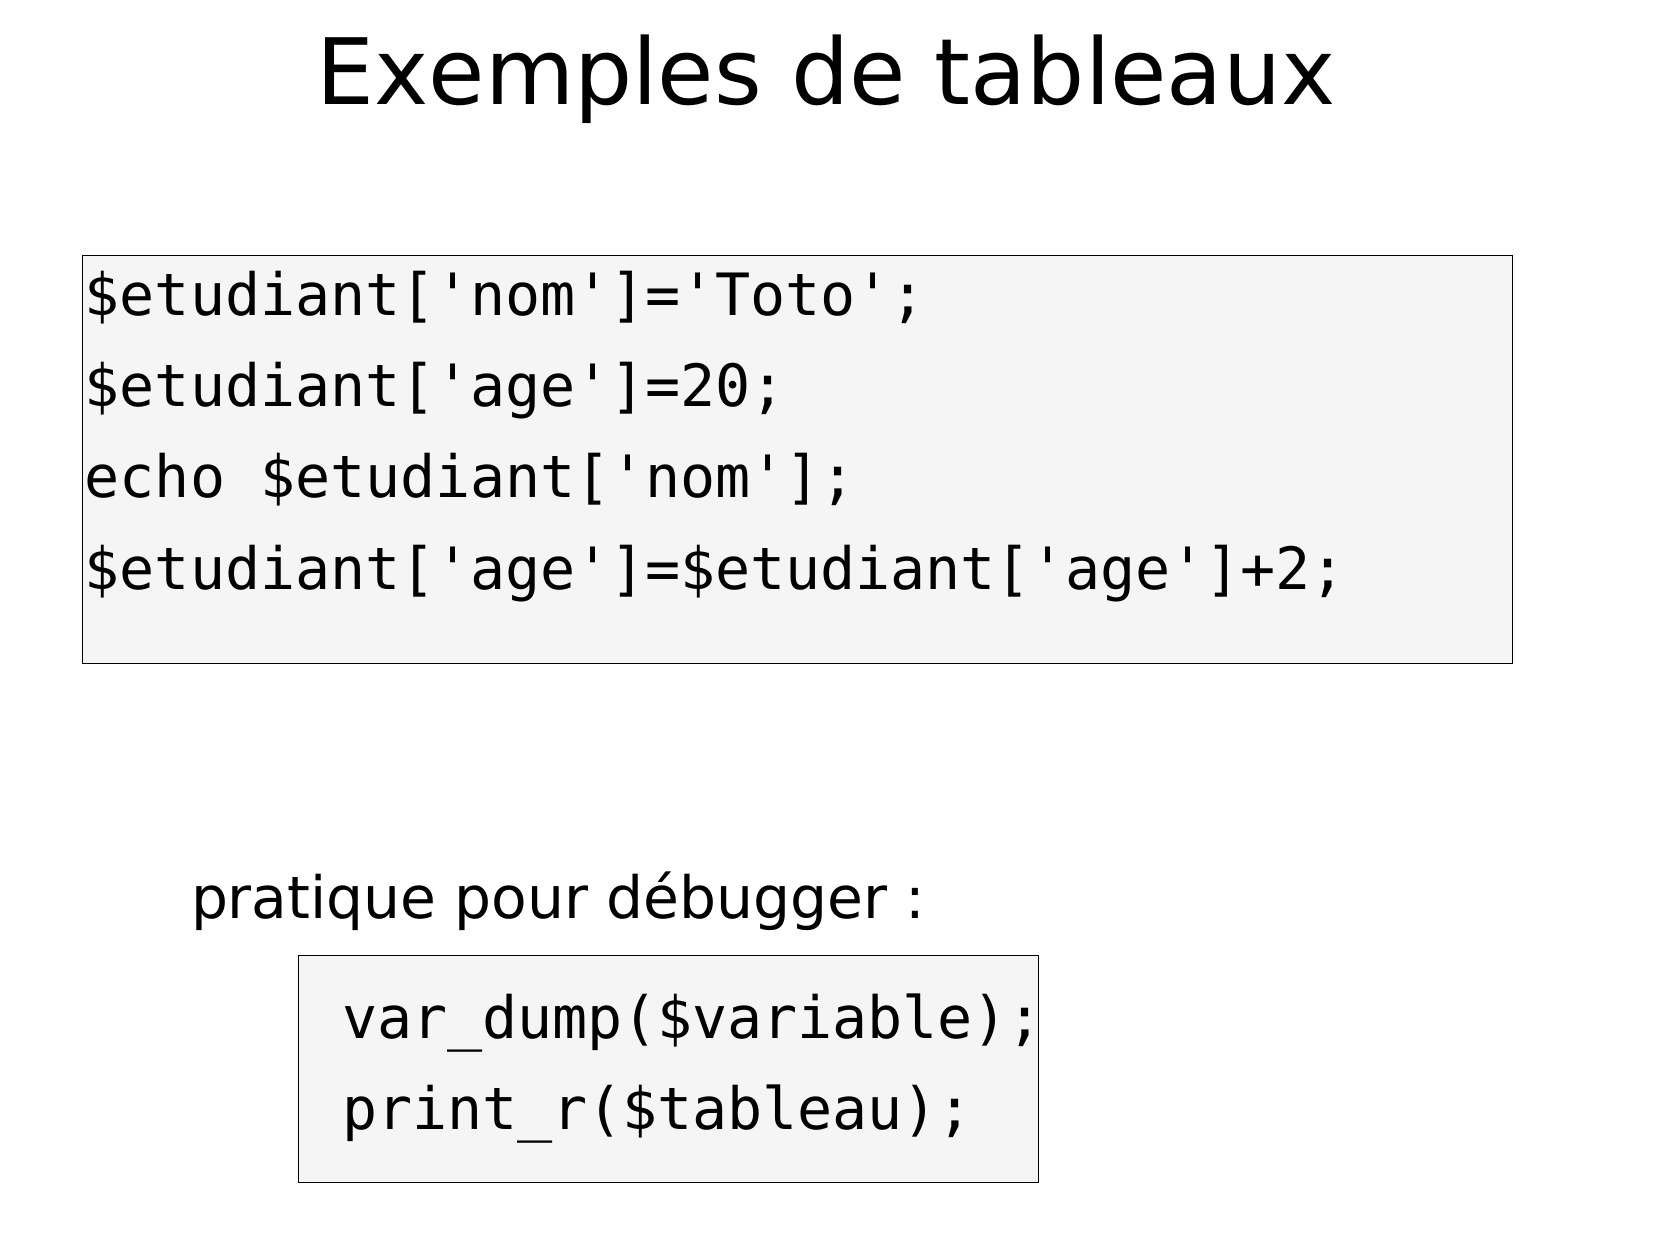

# Exemples de tableaux
$etudiant['nom']='Toto';
$etudiant['age']=20;
echo $etudiant['nom'];
$etudiant['age']=$etudiant['age']+2;
pratique pour débugger :
var_dump($variable);
print_r($tableau);